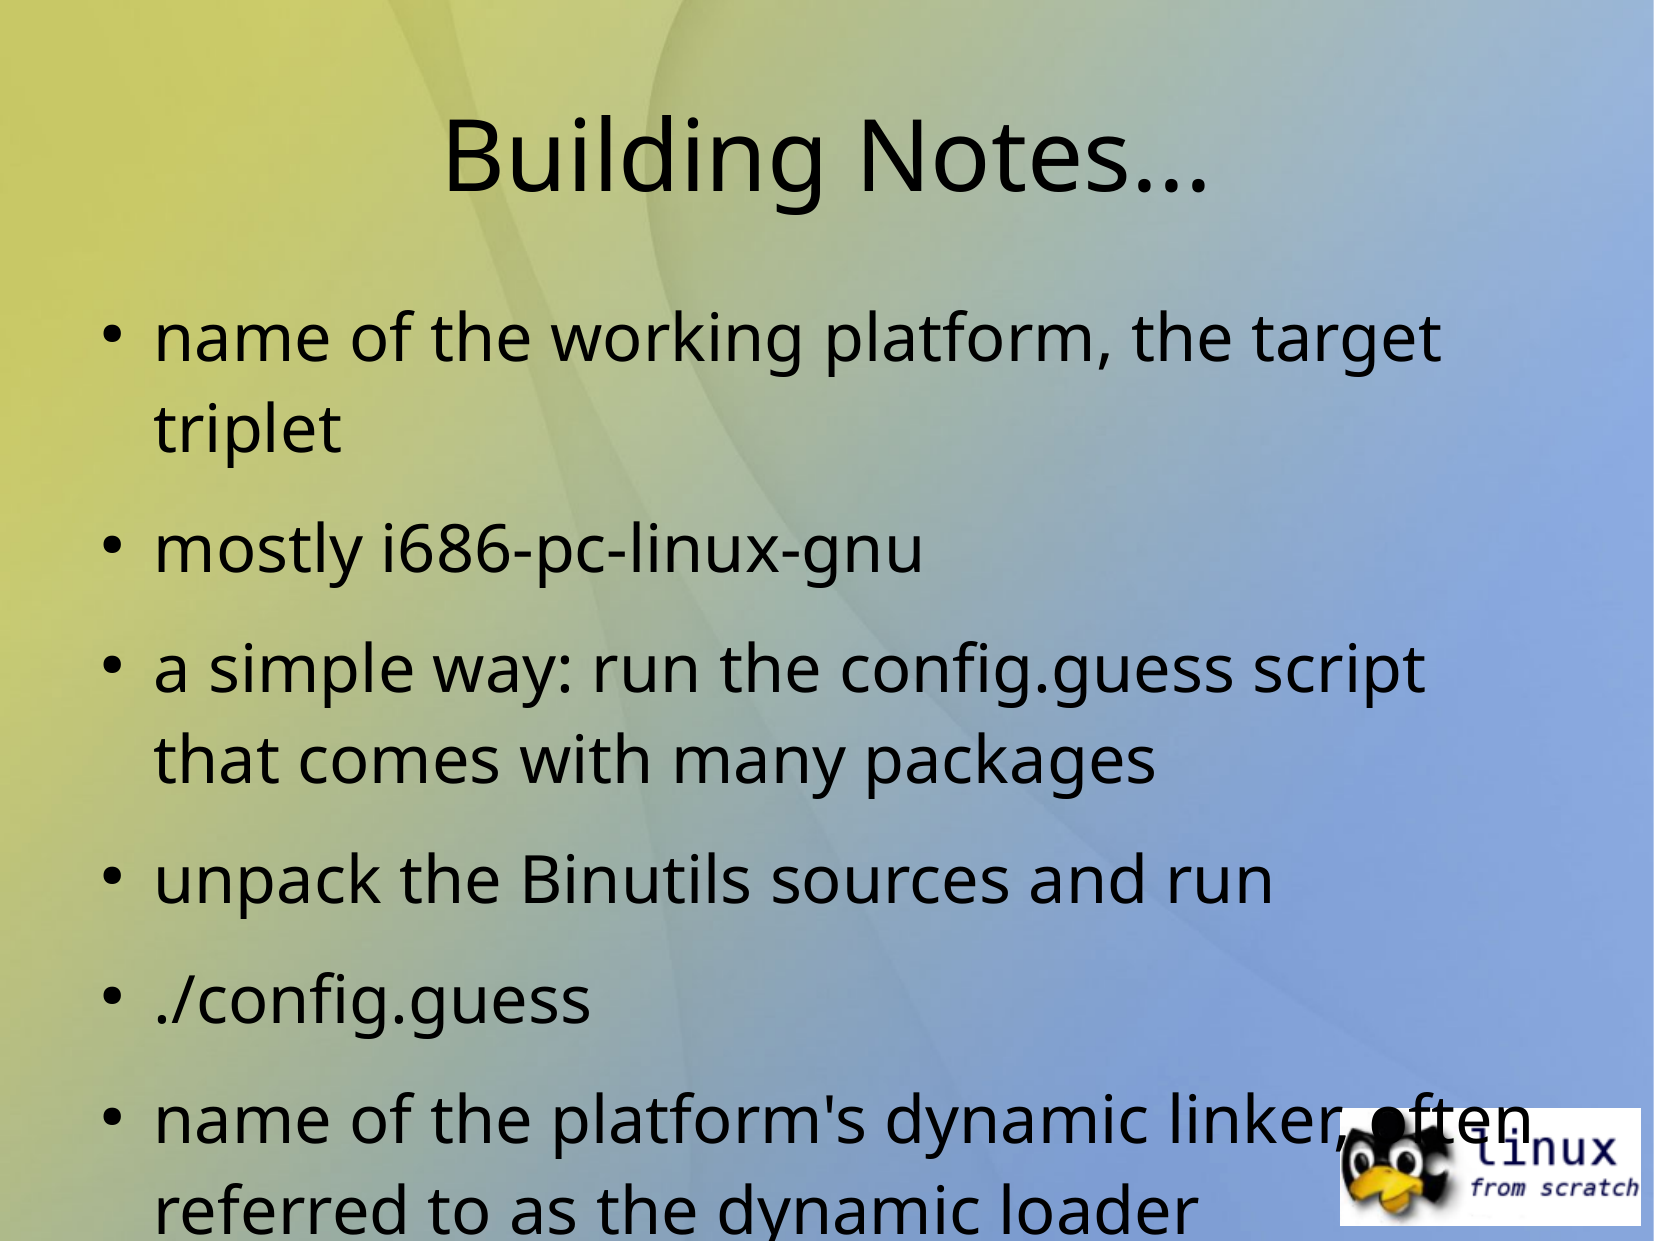

# Building Notes...
name of the working platform, the target triplet
mostly i686-pc-linux-gnu
a simple way: run the config.guess script that comes with many packages
unpack the Binutils sources and run
./config.guess
name of the platform's dynamic linker, often referred to as the dynamic loader